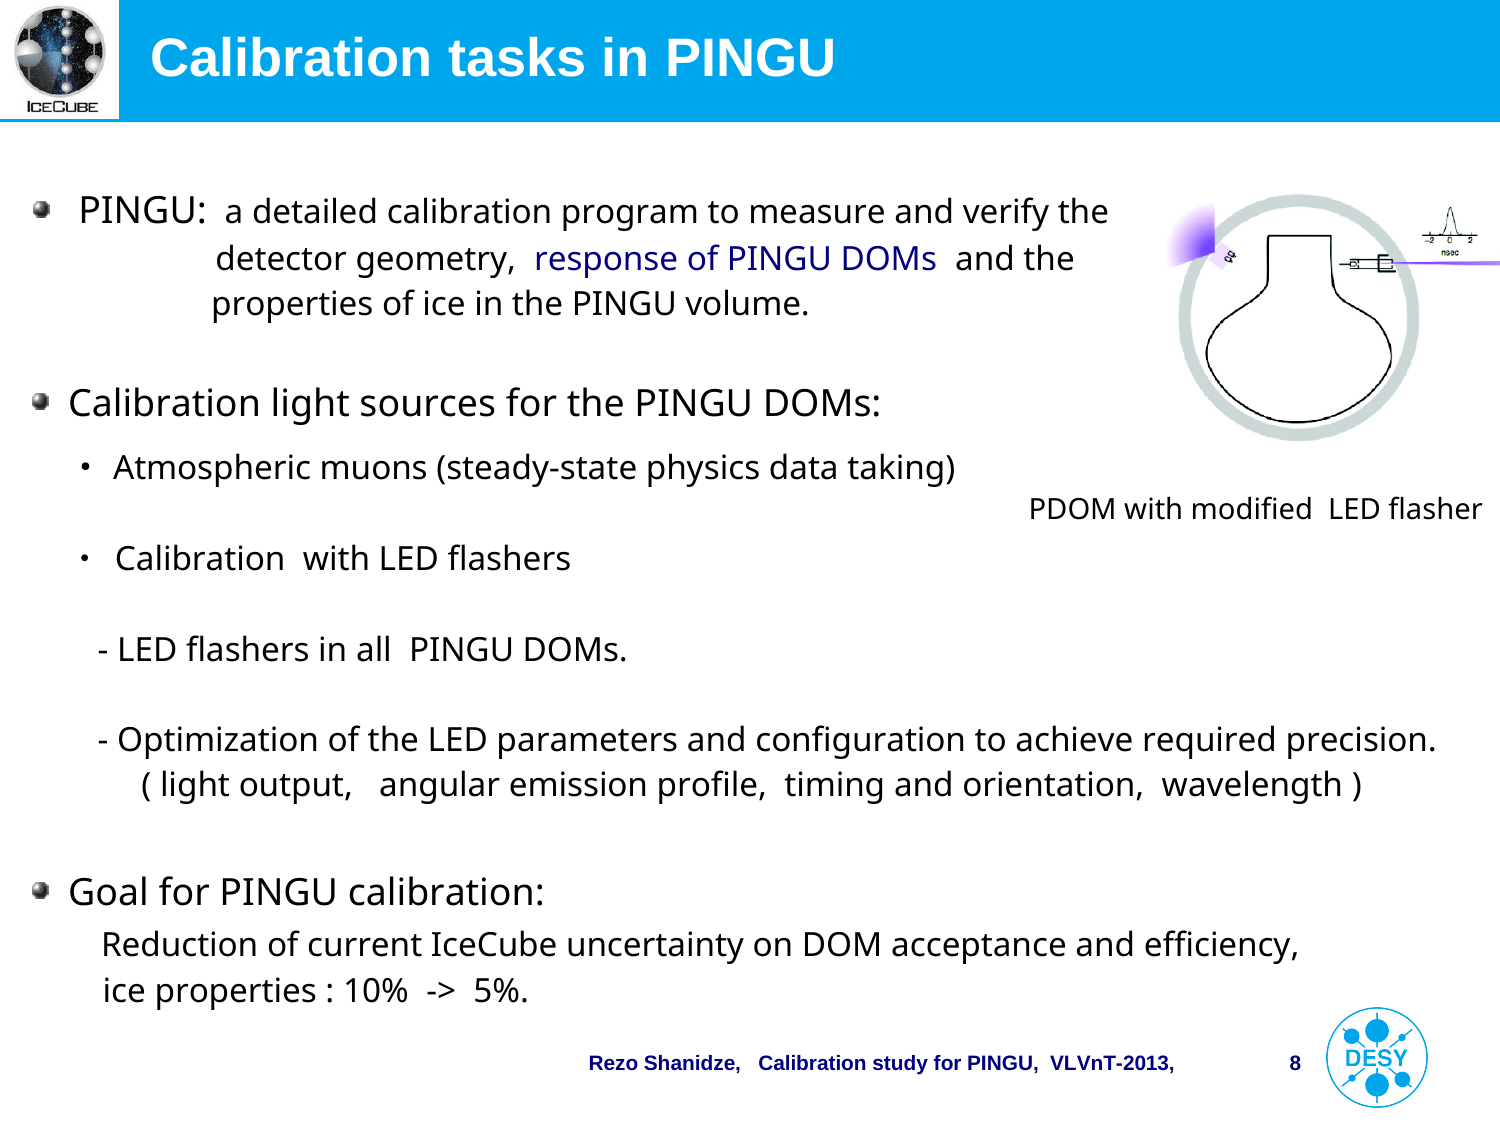

# Calibration tasks in PINGU
 PINGU: a detailed calibration program to measure and verify the
 detector geometry, response of PINGU DOMs and the
 properties of ice in the PINGU volume.
 Calibration light sources for the PINGU DOMs:
 Atmospheric muons (steady-state physics data taking)
 Calibration with LED flashers
 - LED flashers in all PINGU DOMs.
 - Optimization of the LED parameters and configuration to achieve required precision.
 ( light output, angular emission profile, timing and orientation, wavelength )
 PDOM with modified LED flasher
 Goal for PINGU calibration:
 Reduction of current IceCube uncertainty on DOM acceptance and efficiency,
 ice properties : 10% -> 5%.
Rezo Shanidze, Calibration study for PINGU, VLVnT-2013, 8